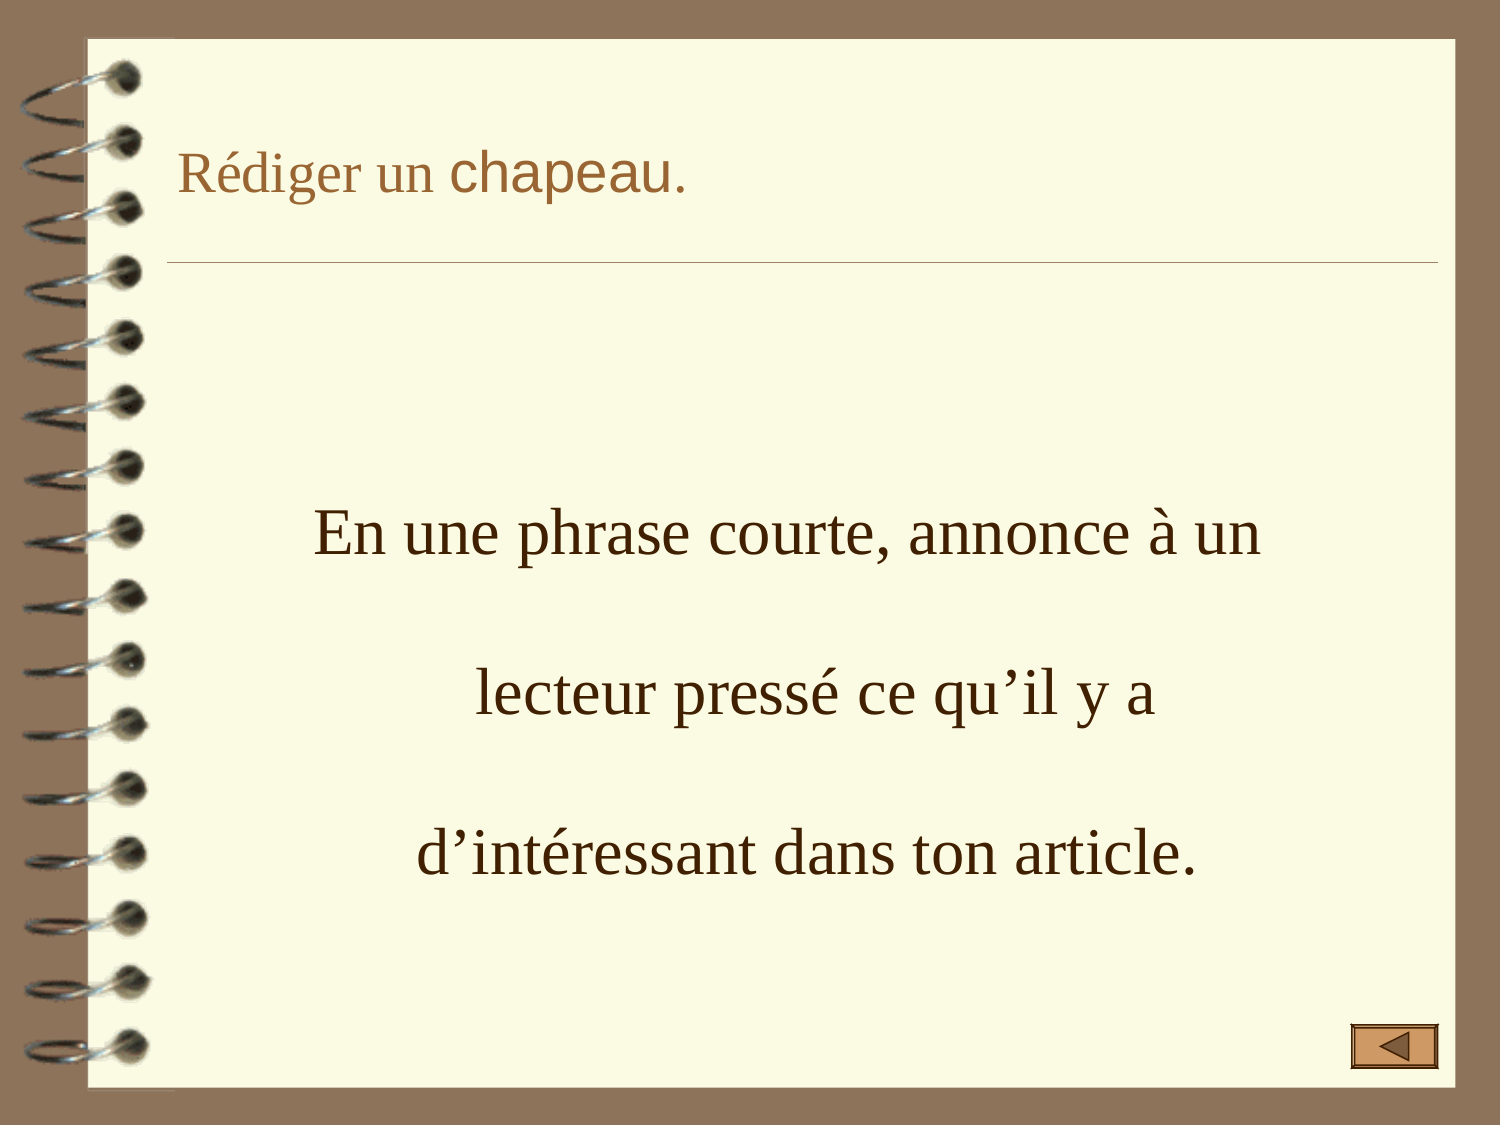

# Rédiger un chapeau.
En une phrase courte, annonce à un lecteur pressé ce qu’il y a d’intéressant dans ton article.